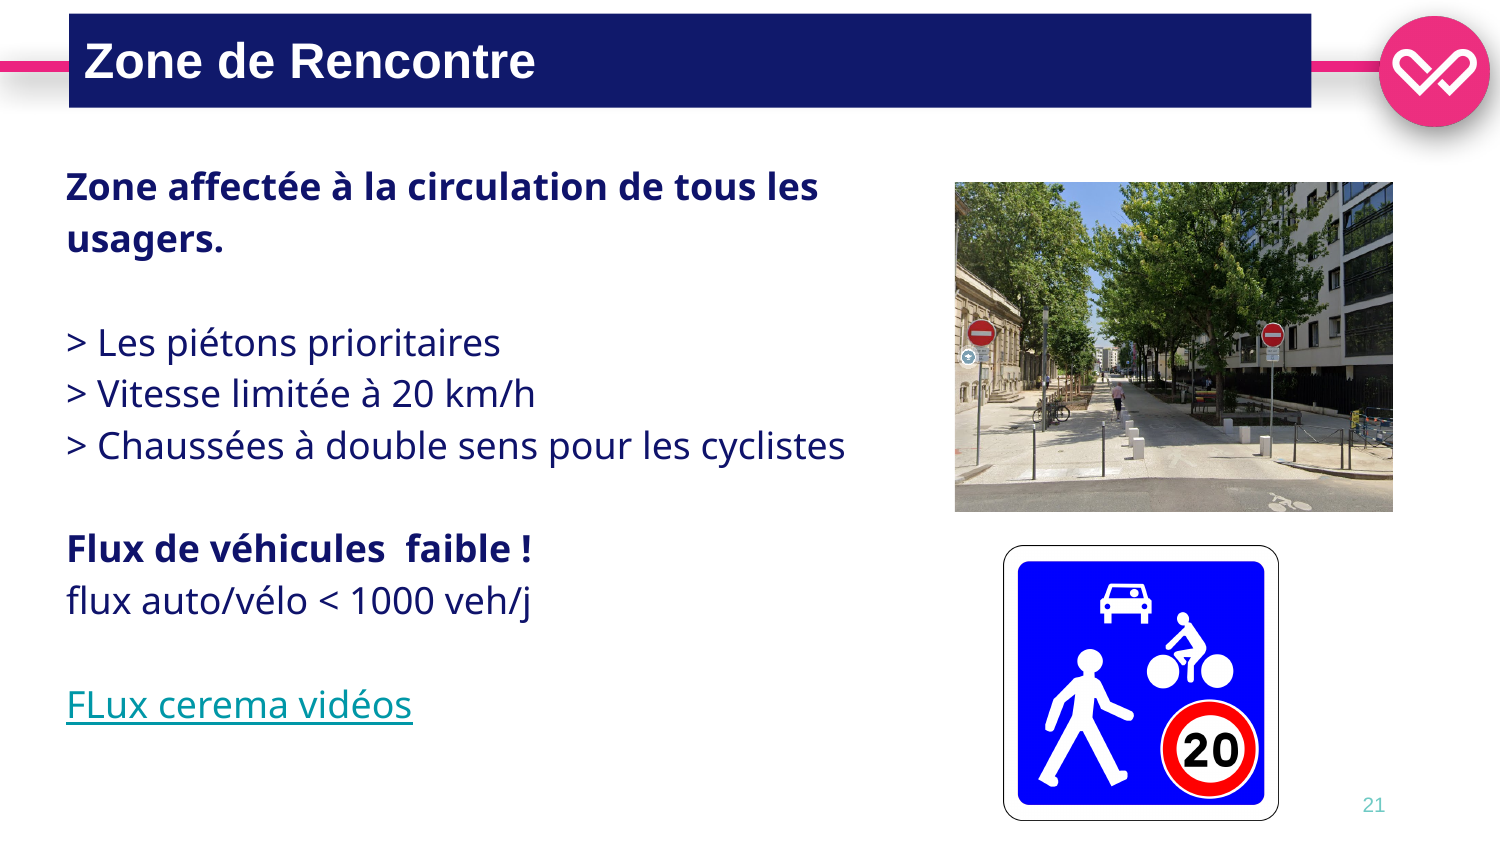

# Zone de Rencontre
Zone affectée à la circulation de tous les usagers.
> Les piétons prioritaires
> Vitesse limitée à 20 km/h
> Chaussées à double sens pour les cyclistes
Flux de véhicules faible !
flux auto/vélo < 1000 veh/j
FLux cerema vidéos